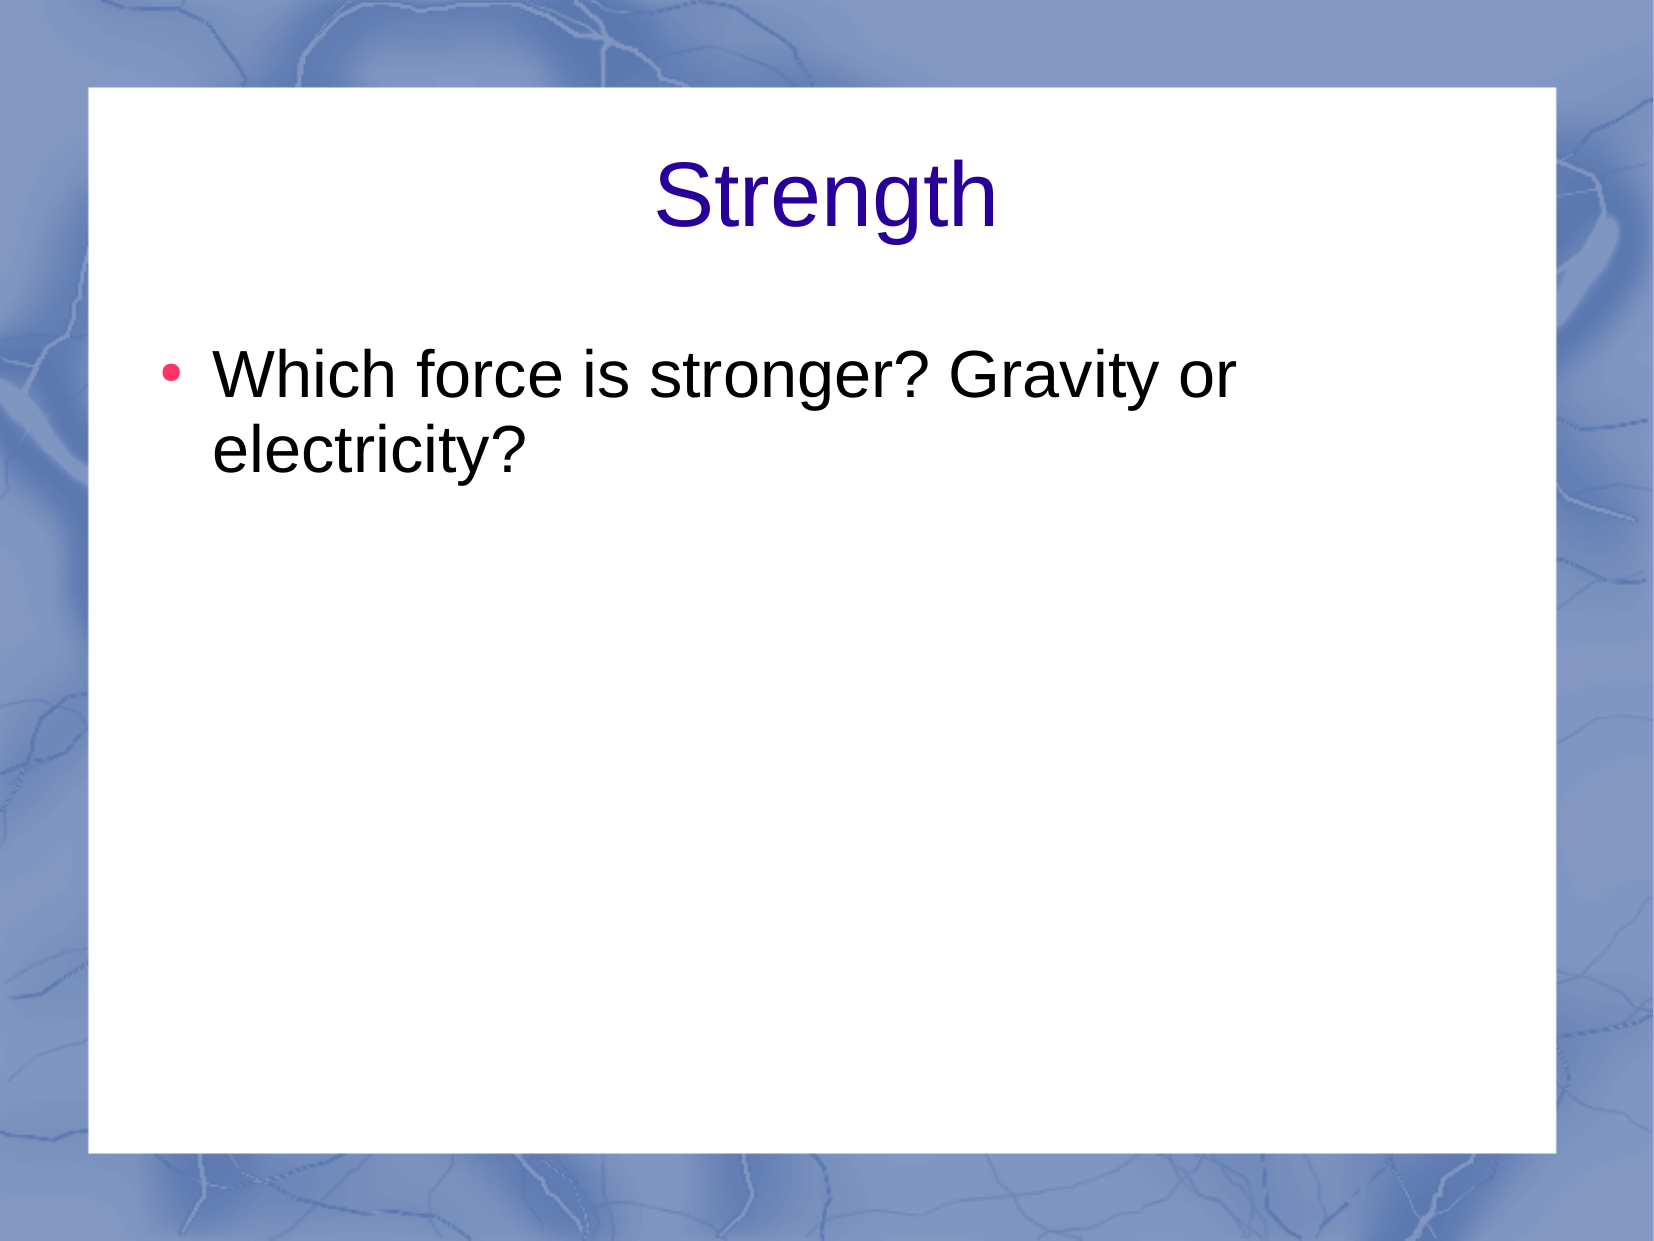

# Strength
Which force is stronger? Gravity or electricity?